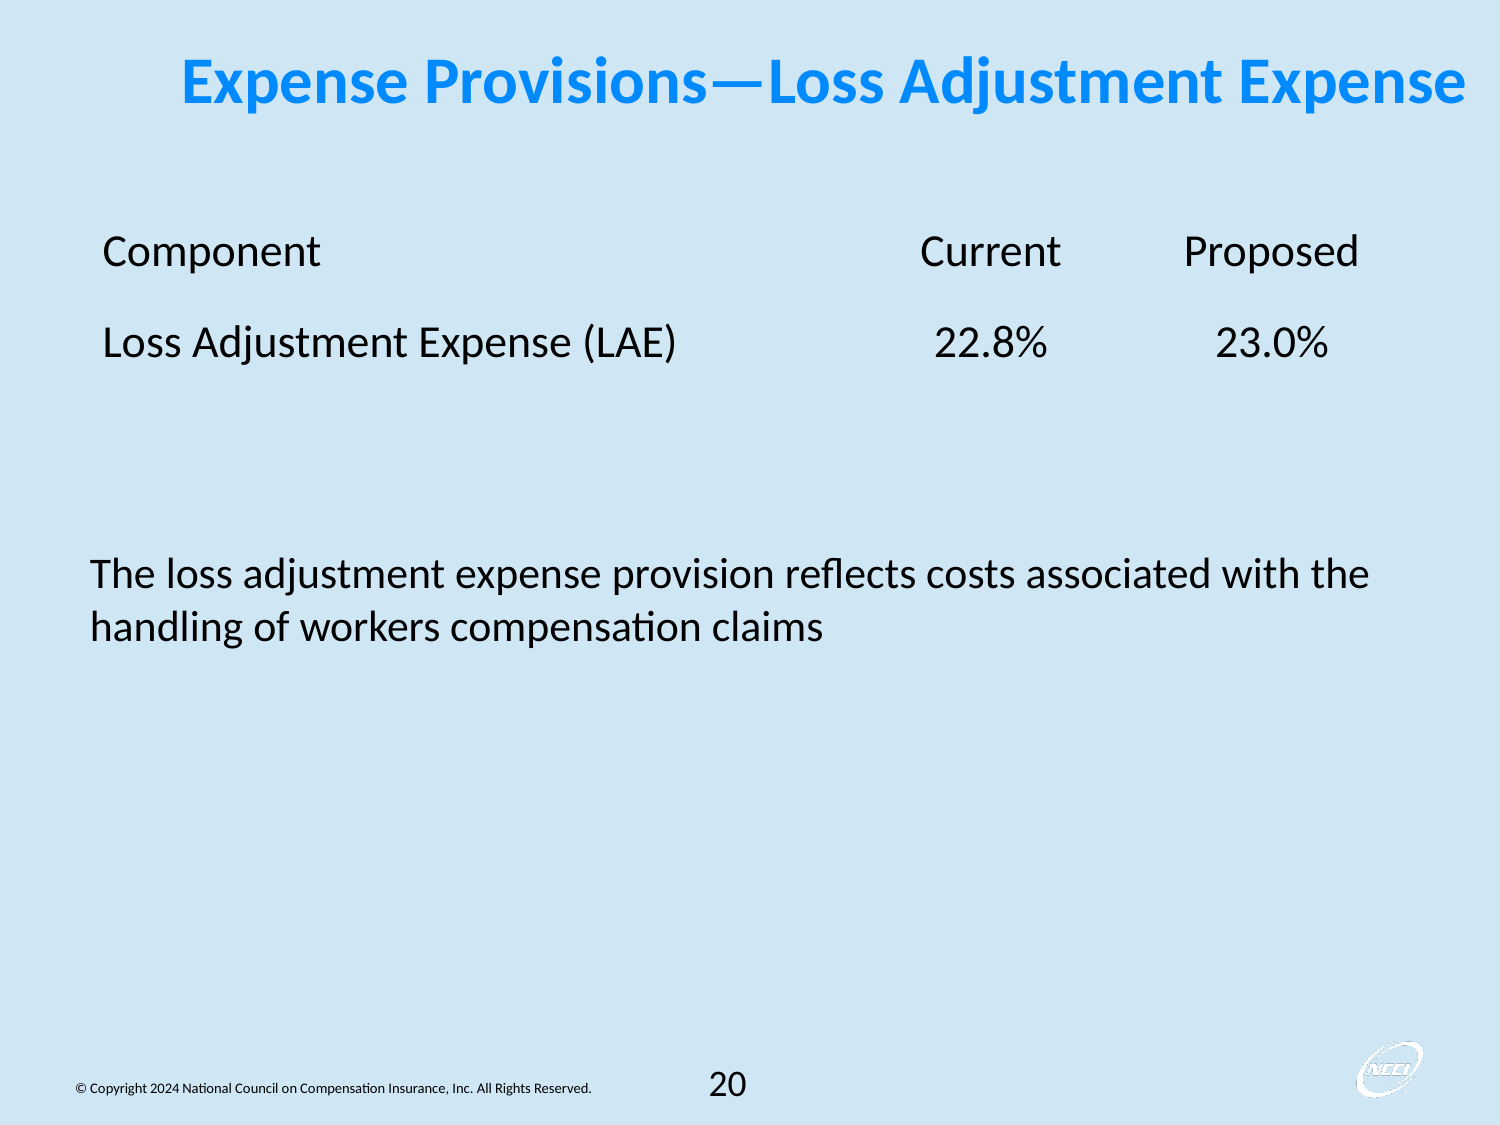

# Expense Provisions—Loss Adjustment Expense
| Component | Current | Proposed |
| --- | --- | --- |
| Loss Adjustment Expense (LAE) | 22.8% | 23.0% |
The loss adjustment expense provision reflects costs associated with the handling of workers compensation claims